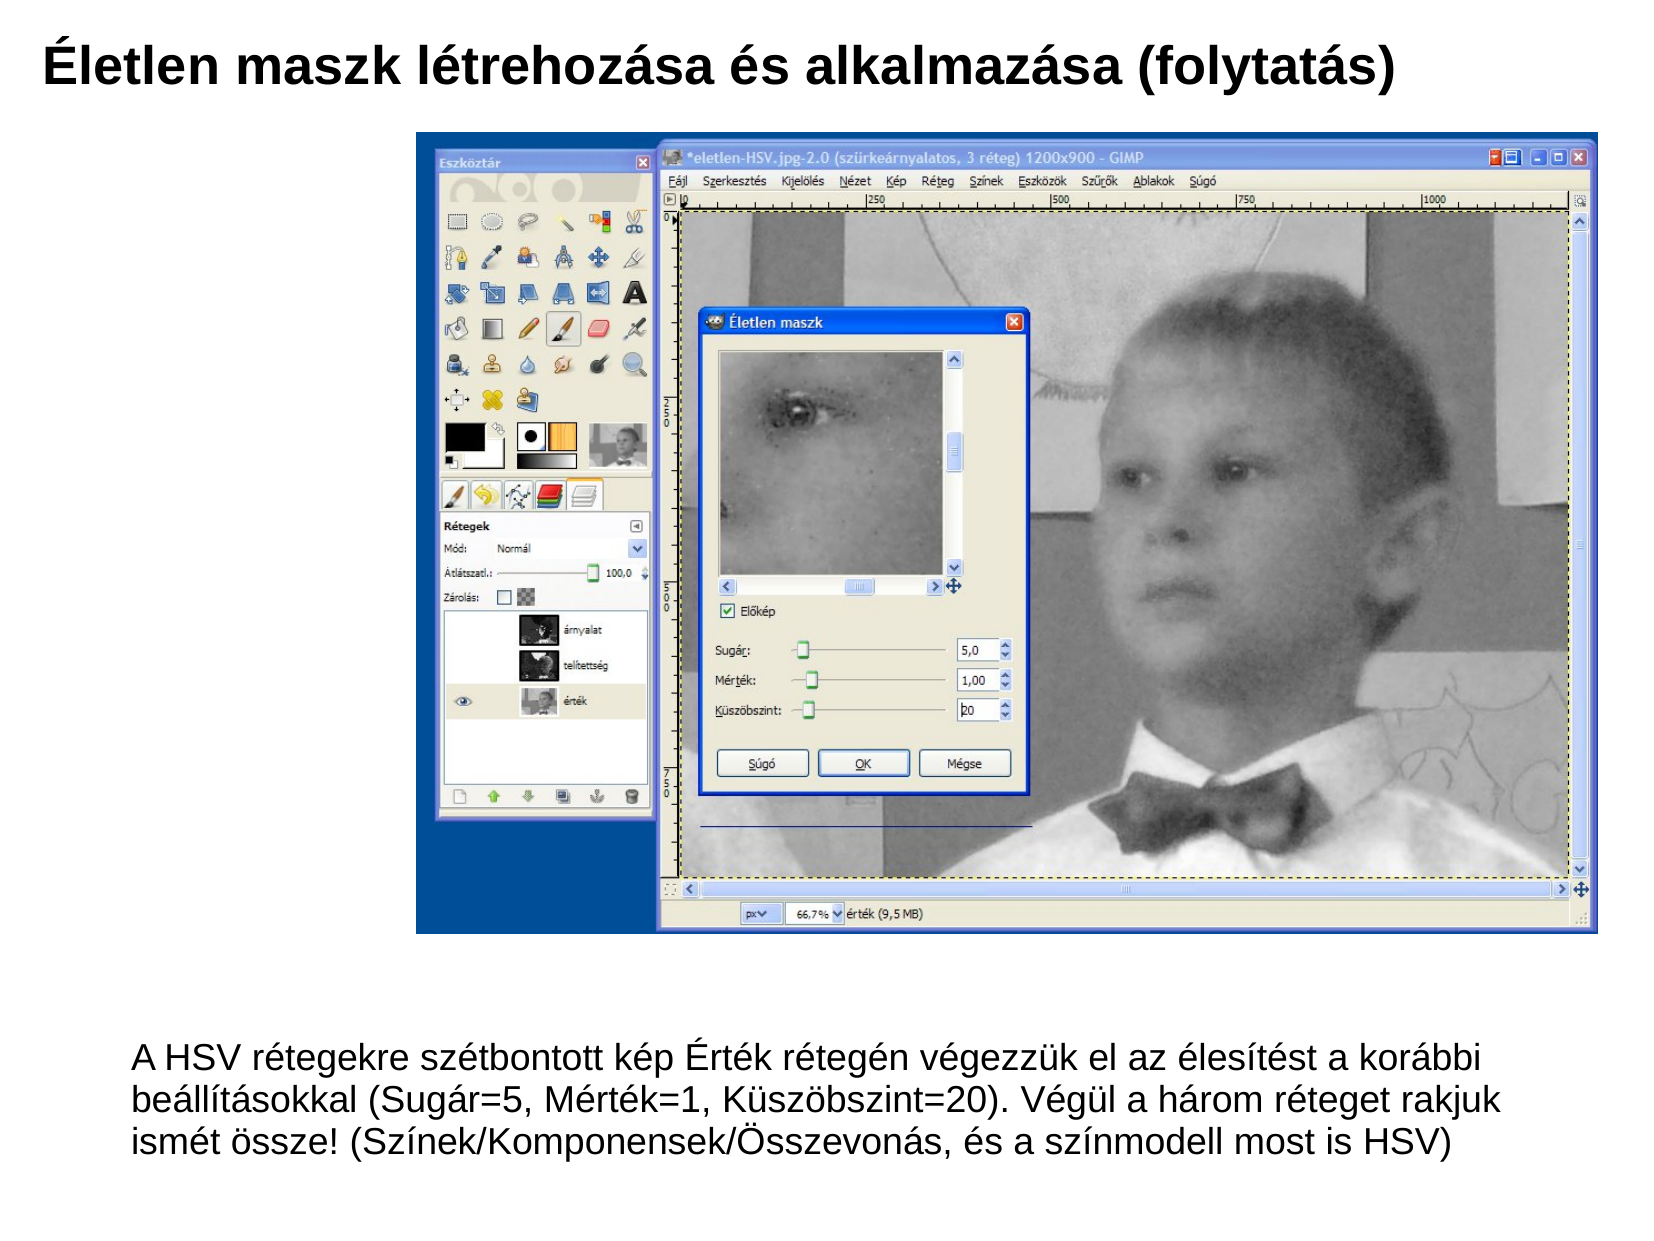

Életlen maszk létrehozása és alkalmazása (folytatás)
A HSV rétegekre szétbontott kép Érték rétegén végezzük el az élesítést a korábbi
beállításokkal (Sugár=5, Mérték=1, Küszöbszint=20). Végül a három réteget rakjuk
ismét össze! (Színek/Komponensek/Összevonás, és a színmodell most is HSV)